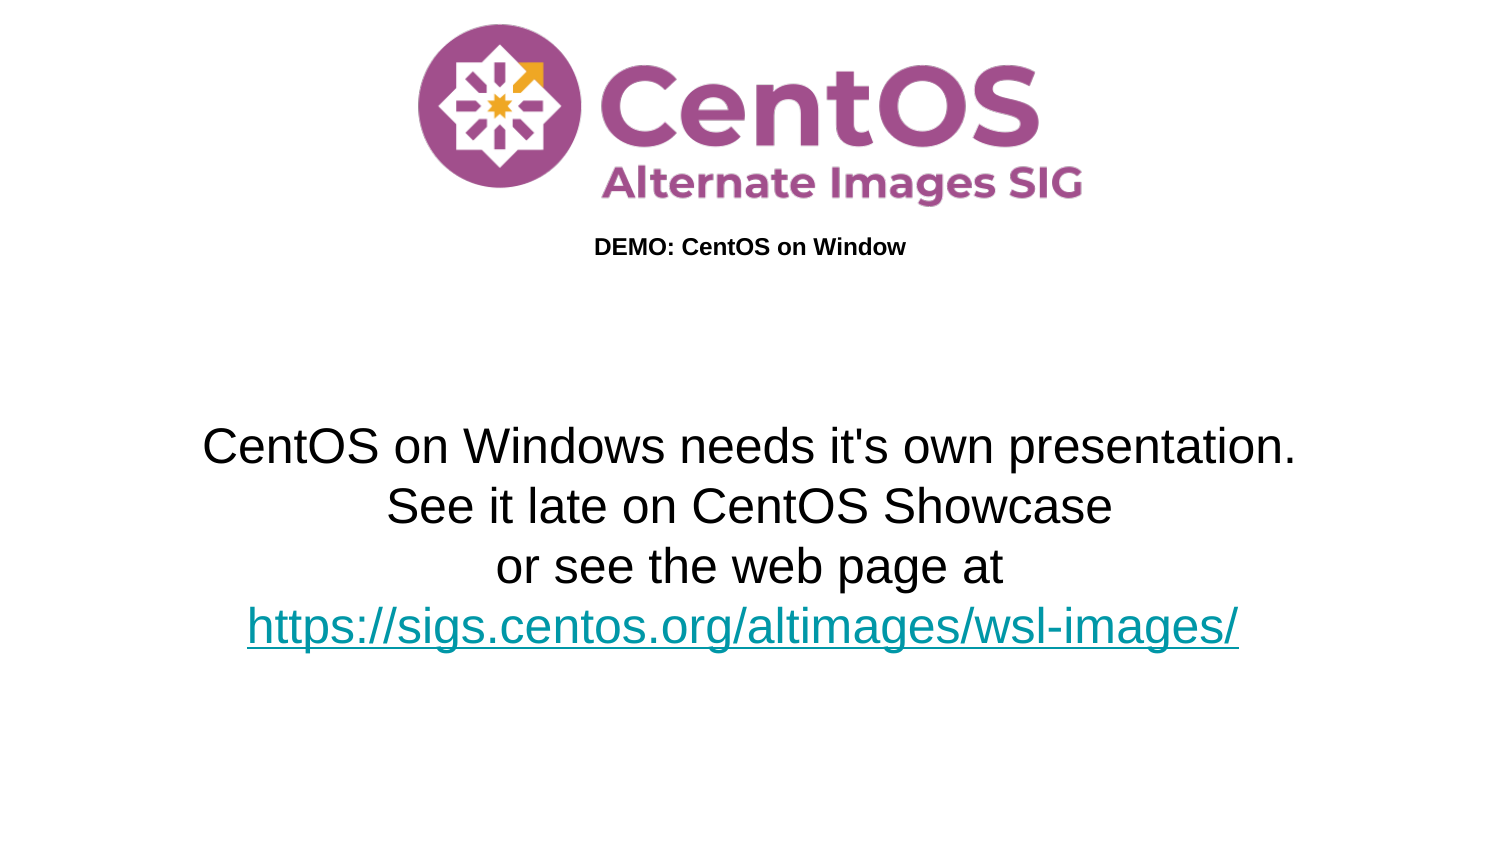

# DEMO: CentOS on Window
CentOS on Windows needs it's own presentation.
See it late on CentOS Showcase
or see the web page at
https://sigs.centos.org/altimages/wsl-images/